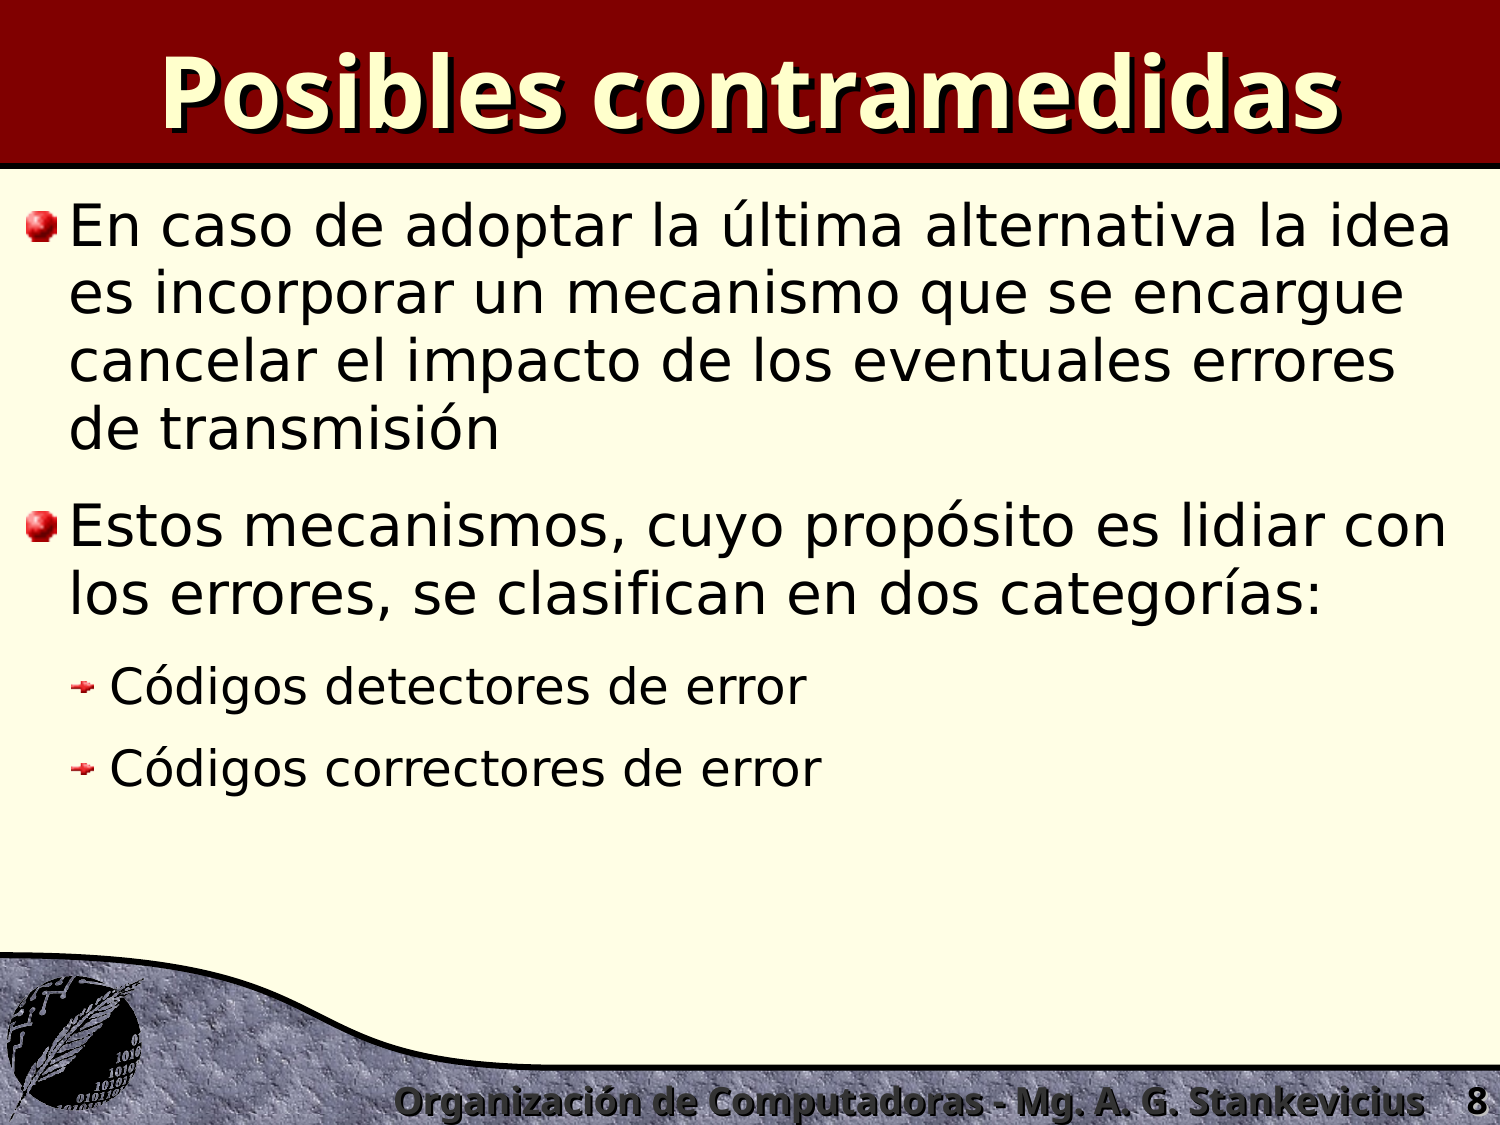

# Posibles contramedidas
En caso de adoptar la última alternativa la idea es incorporar un mecanismo que se encargue cancelar el impacto de los eventuales errores de transmisión
Estos mecanismos, cuyo propósito es lidiar con los errores, se clasifican en dos categorías:
Códigos detectores de error
Códigos correctores de error
8